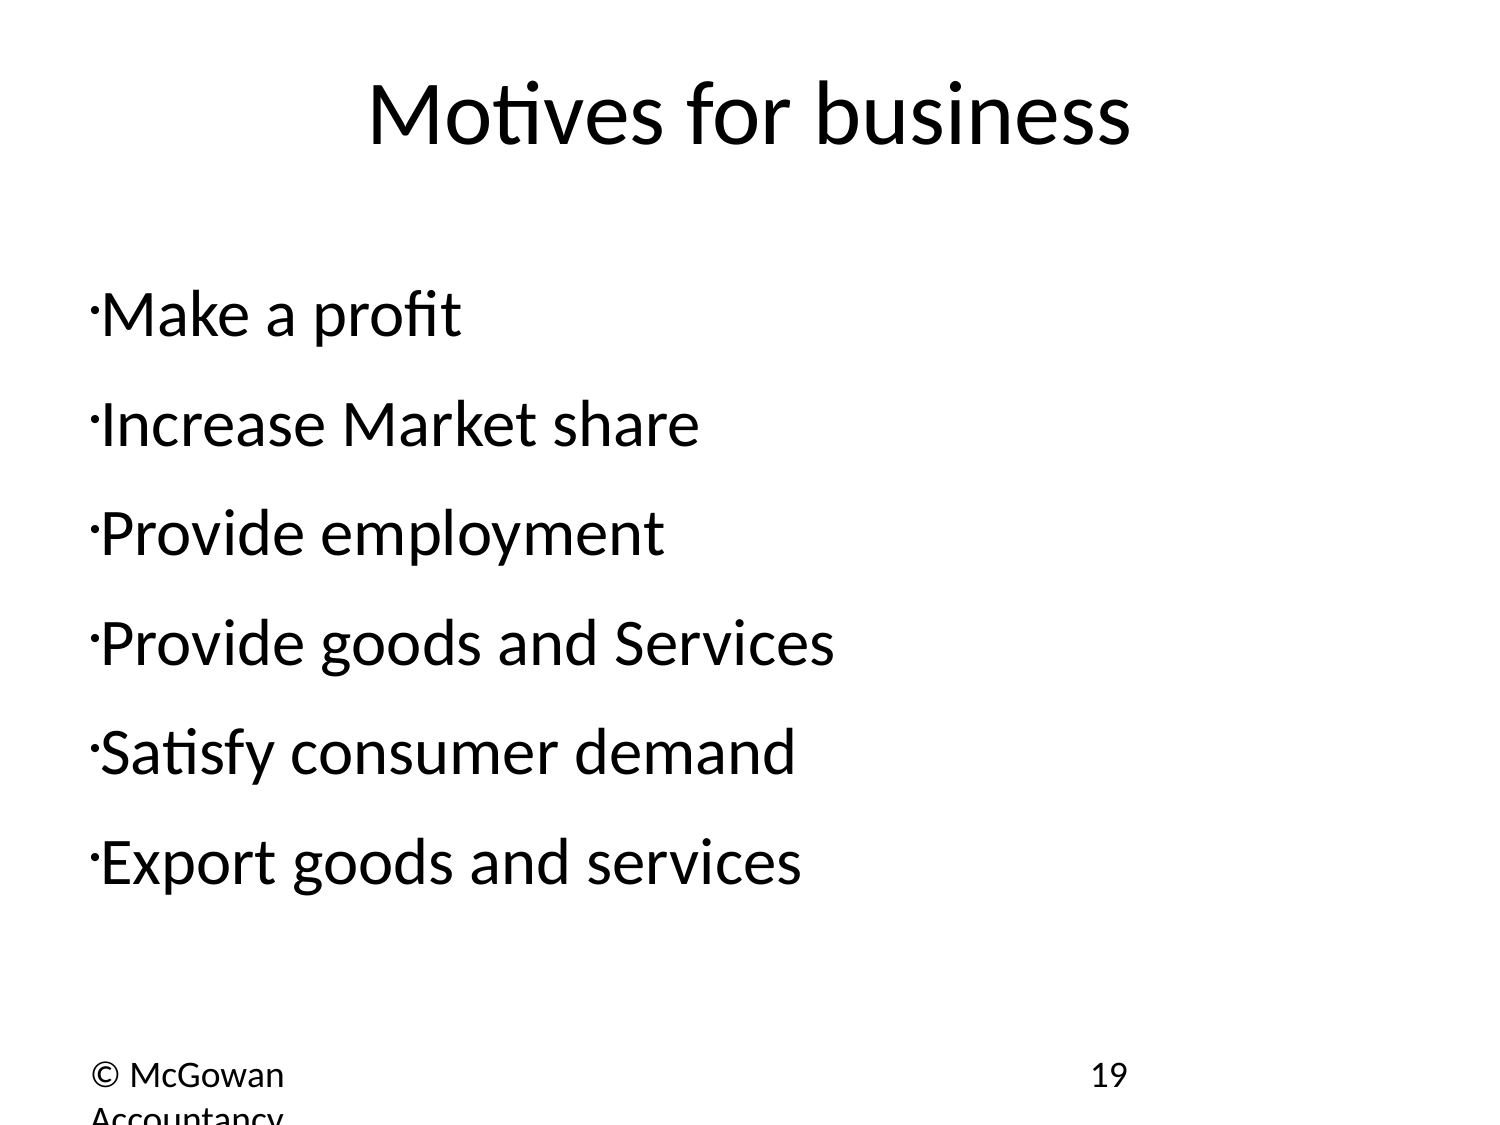

# Motives for business
Make a profit
Increase Market share
Provide employment
Provide goods and Services
Satisfy consumer demand
Export goods and services
© McGowan Accountancy Services
19